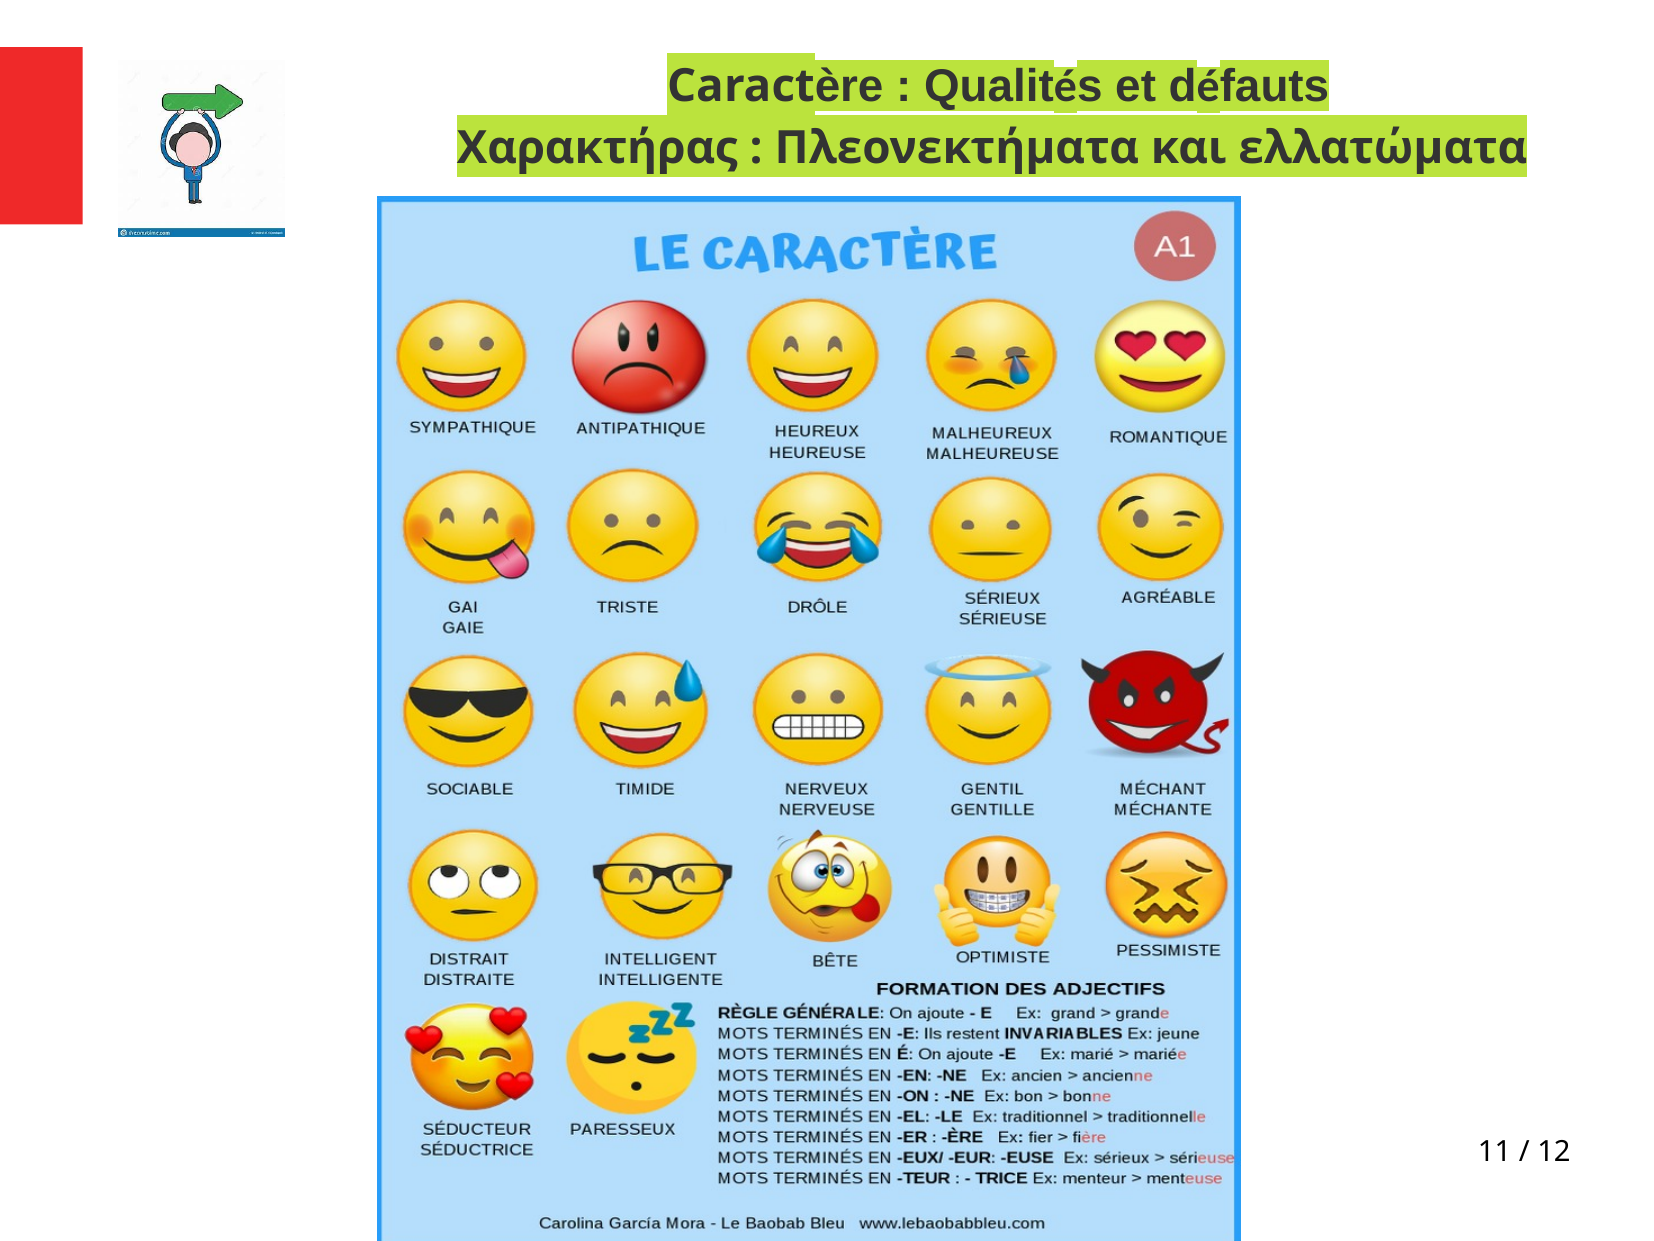

# Caractère : Qualités et défauts Χαρακτήρας : Πλεονεκτήματα και ελλατώματα
11